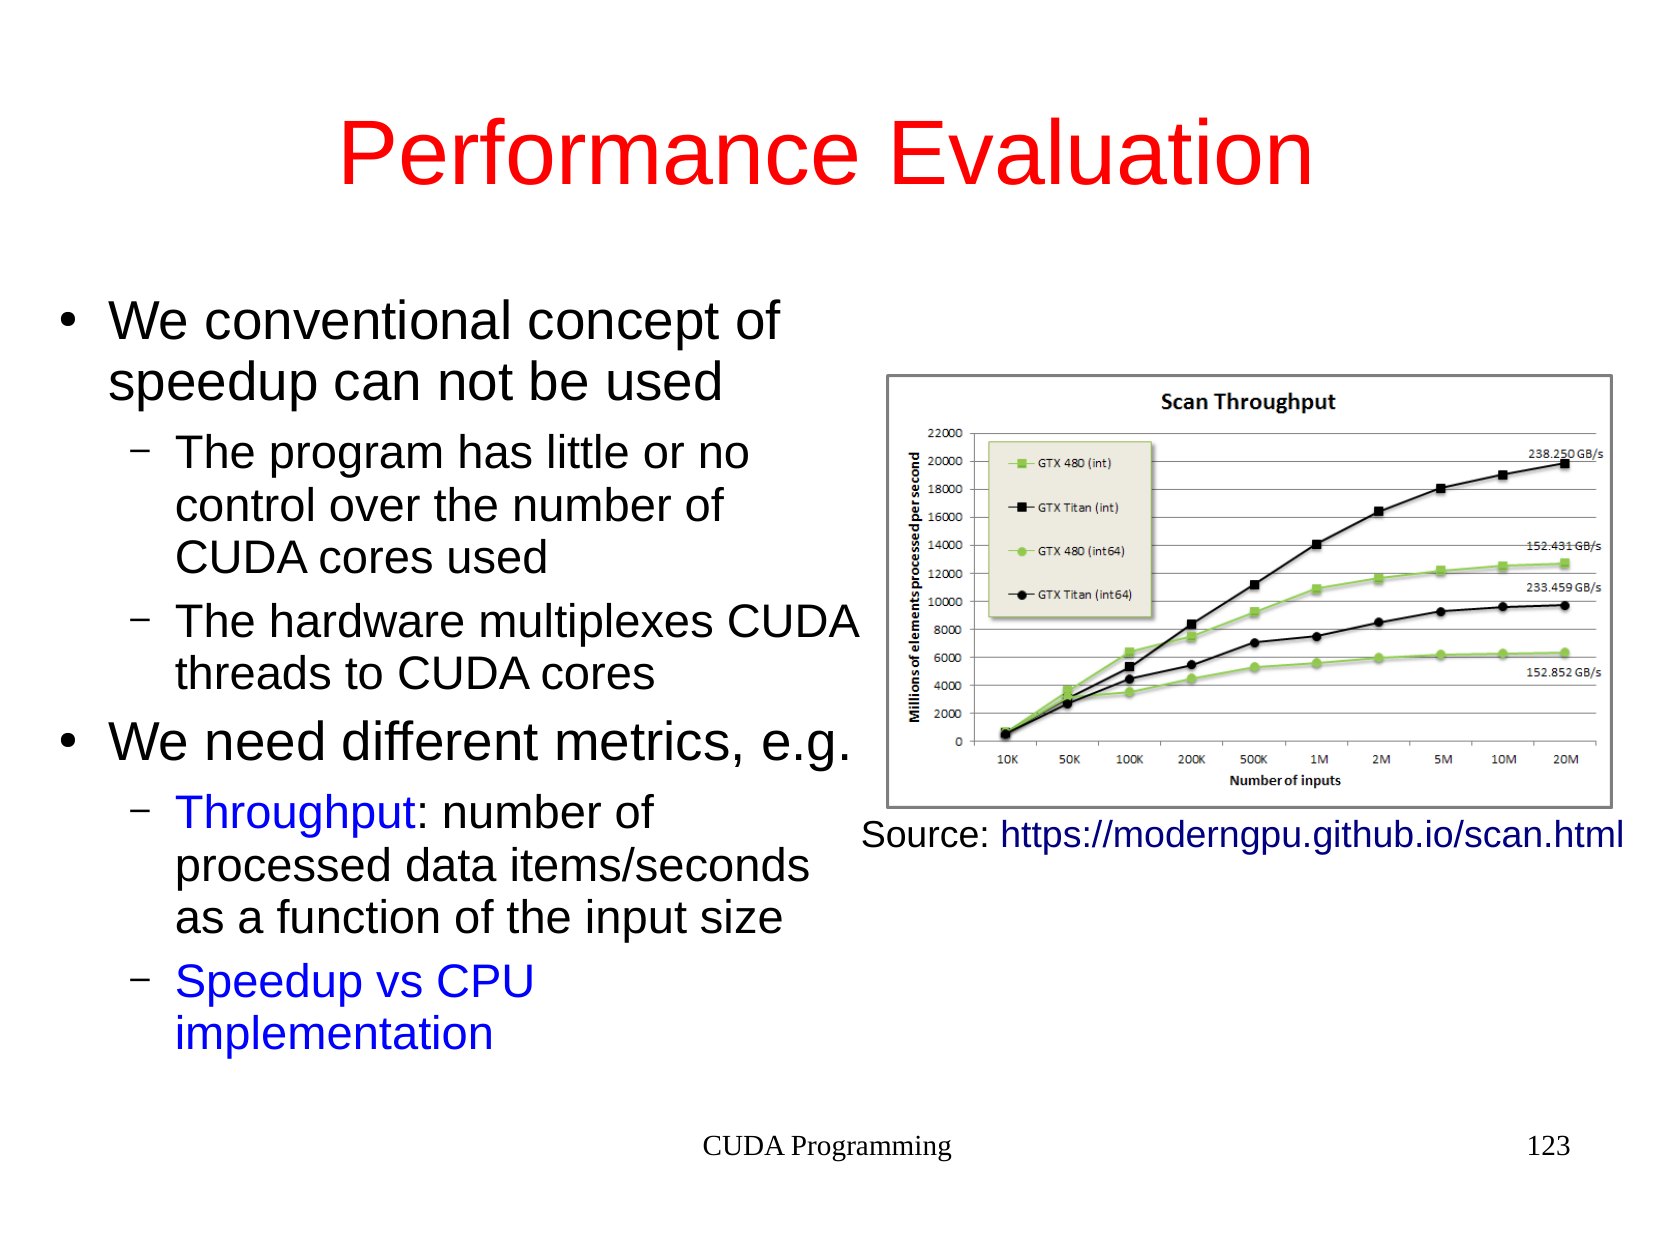

# Performance Evaluation
We conventional concept of speedup can not be used
The program has little or no control over the number of CUDA cores used
The hardware multiplexes CUDA threads to CUDA cores
We need different metrics, e.g.
Throughput: number of processed data items/seconds as a function of the input size
Speedup vs CPU implementation
Source: https://moderngpu.github.io/scan.html
CUDA Programming
123